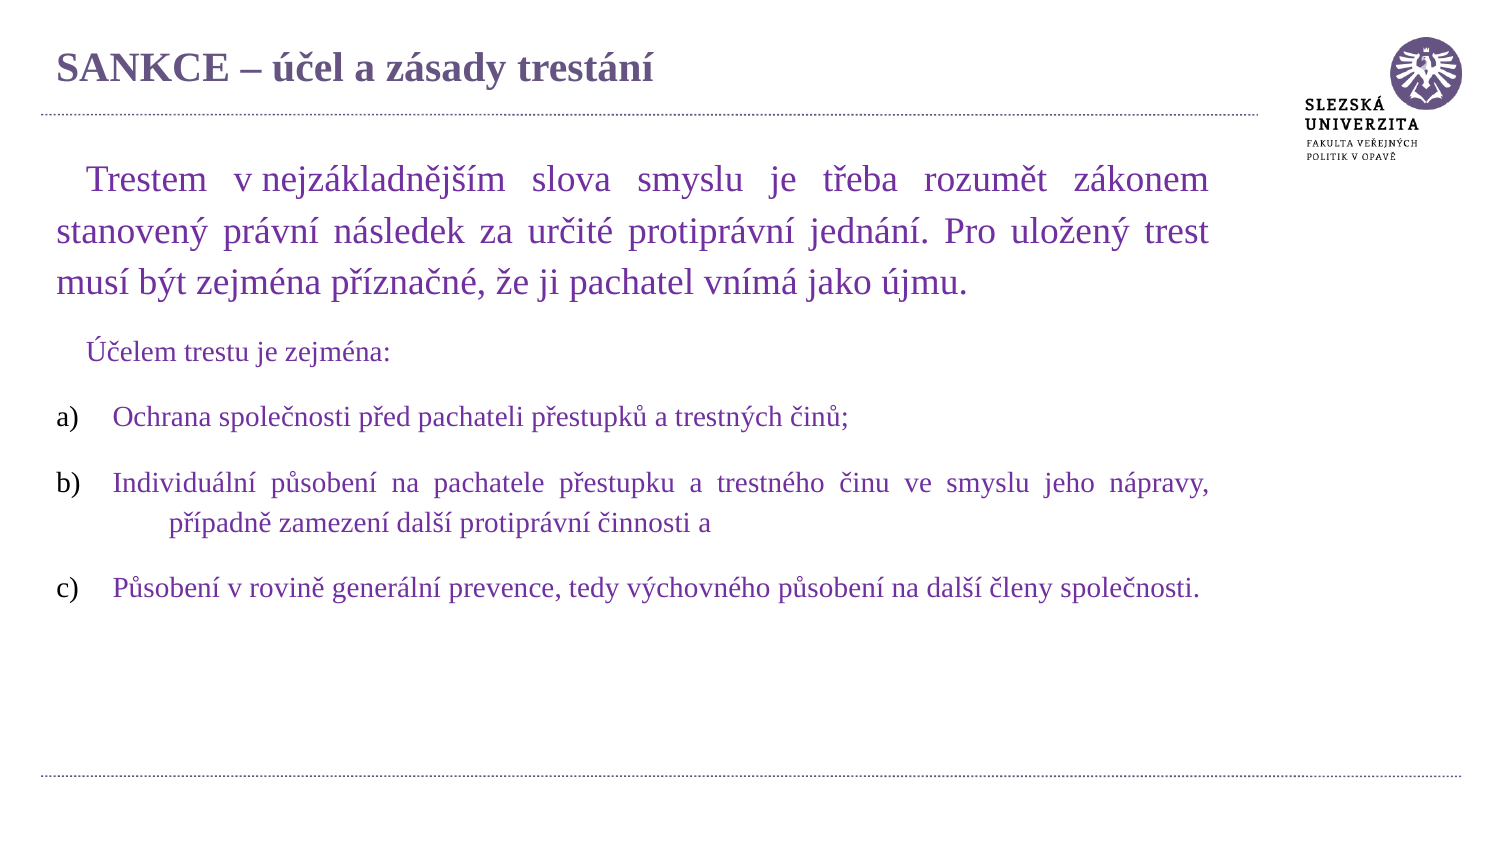

# SANKCE – účel a zásady trestání
Trestem v nejzákladnějším slova smyslu je třeba rozumět zákonem stanovený právní následek za určité protiprávní jednání. Pro uložený trest musí být zejména příznačné, že ji pachatel vnímá jako újmu.
Účelem trestu je zejména:
Ochrana společnosti před pachateli přestupků a trestných činů;
Individuální působení na pachatele přestupku a trestného činu ve smyslu jeho nápravy, případně zamezení další protiprávní činnosti a
Působení v rovině generální prevence, tedy výchovného působení na další členy společnosti.